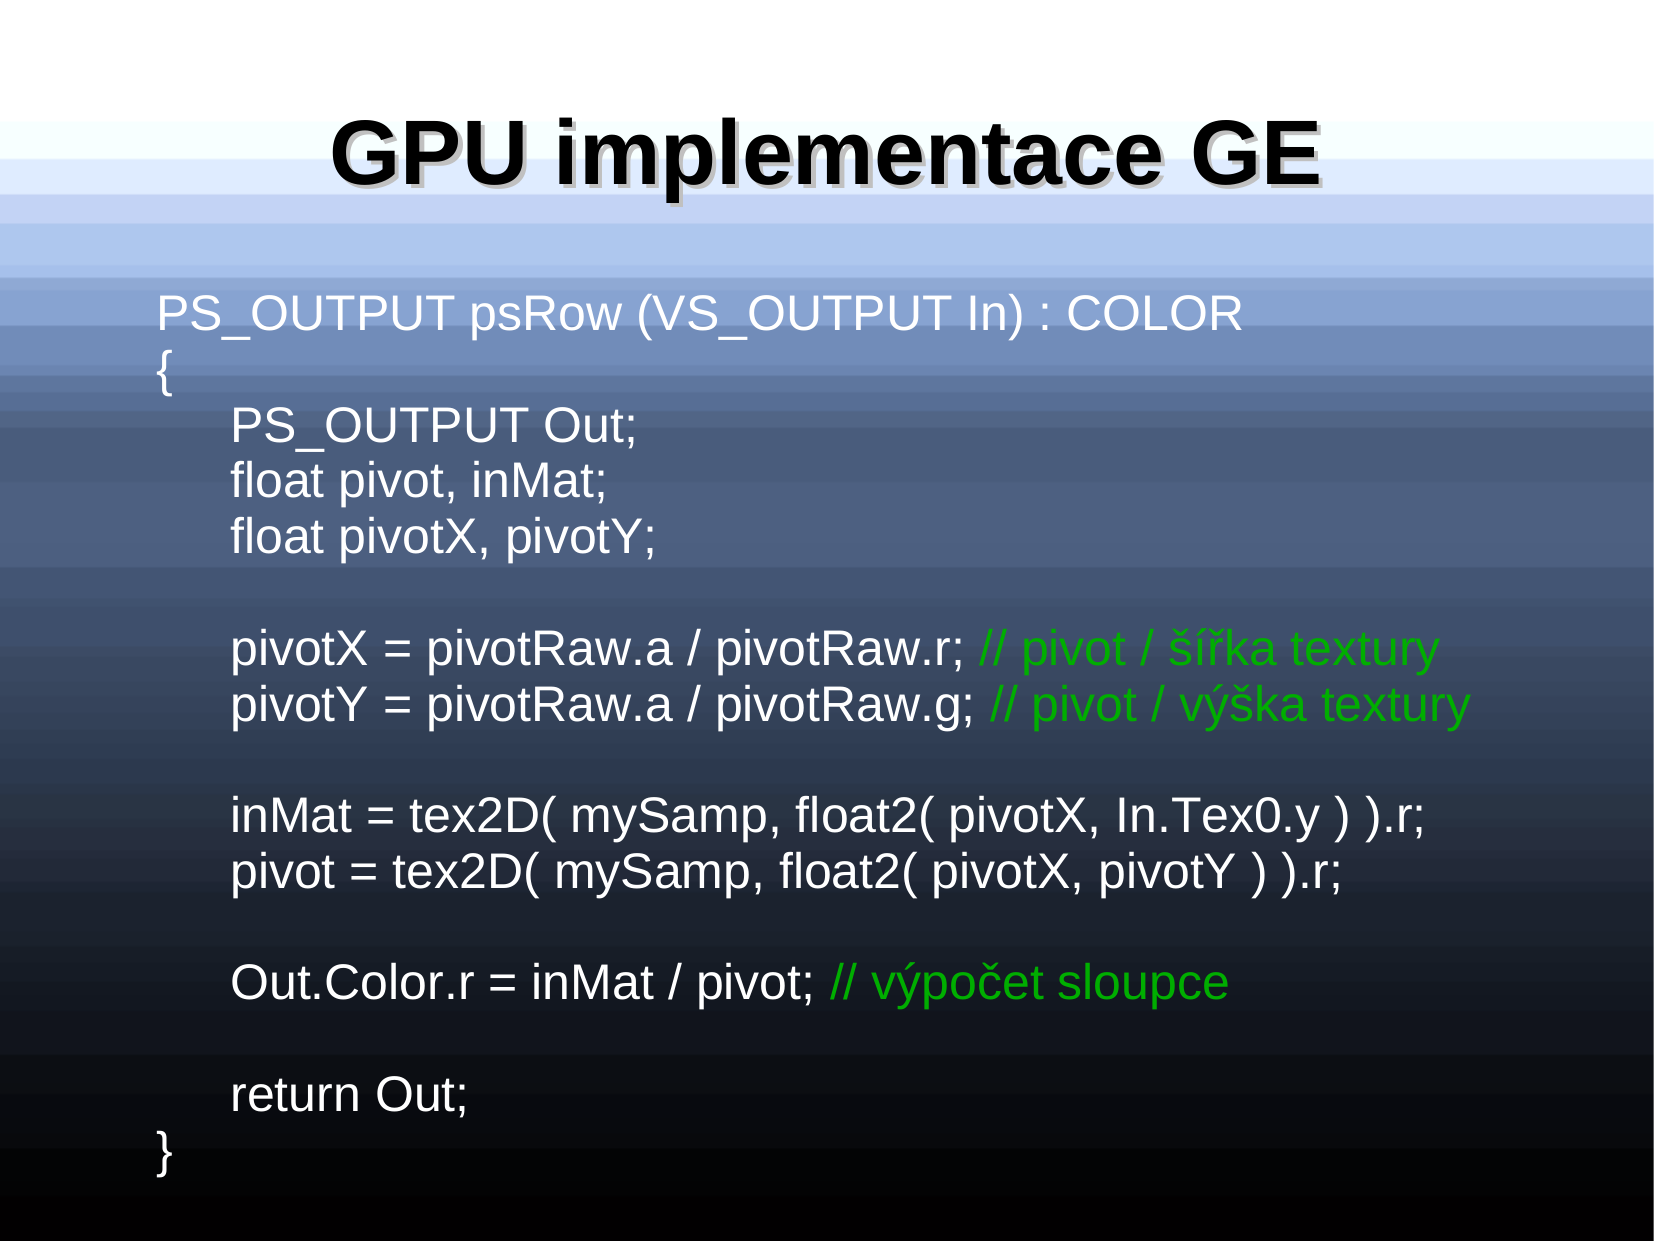

# GPU implementace GE
	PS_OUTPUT psRow (VS_OUTPUT In) : COLOR
	{
		PS_OUTPUT Out;
		float pivot, inMat;
		float pivotX, pivotY;
		pivotX = pivotRaw.a / pivotRaw.r; // pivot / šířka textury
		pivotY = pivotRaw.a / pivotRaw.g; // pivot / výška textury
		inMat = tex2D( mySamp, float2( pivotX, In.Tex0.y ) ).r;
		pivot = tex2D( mySamp, float2( pivotX, pivotY ) ).r;
		Out.Color.r = inMat / pivot; // výpočet sloupce
		return Out;
	}